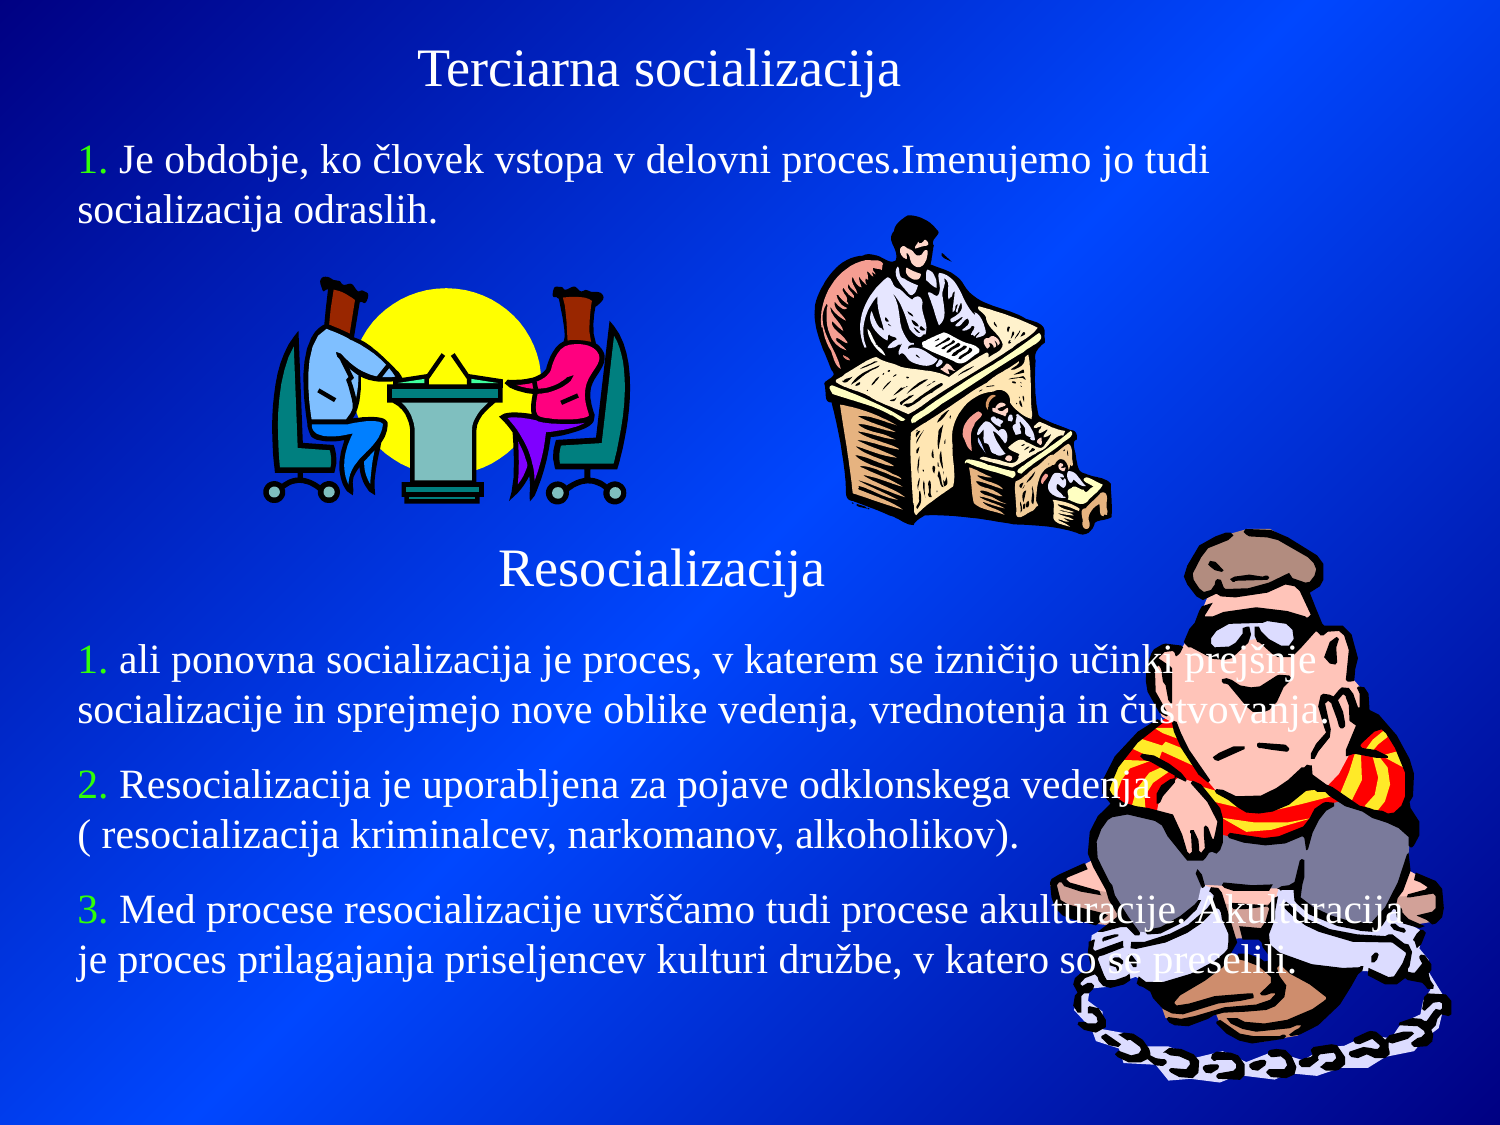

Terciarna socializacija
1. Je obdobje, ko človek vstopa v delovni proces.Imenujemo jo tudi socializacija odraslih.
 Resocializacija
1. ali ponovna socializacija je proces, v katerem se izničijo učinki prejšnje socializacije in sprejmejo nove oblike vedenja, vrednotenja in čustvovanja.
2. Resocializacija je uporabljena za pojave odklonskega vedenja ( resocializacija kriminalcev, narkomanov, alkoholikov).
3. Med procese resocializacije uvrščamo tudi procese akulturacije. Akulturacija je proces prilagajanja priseljencev kulturi družbe, v katero so se preselili.